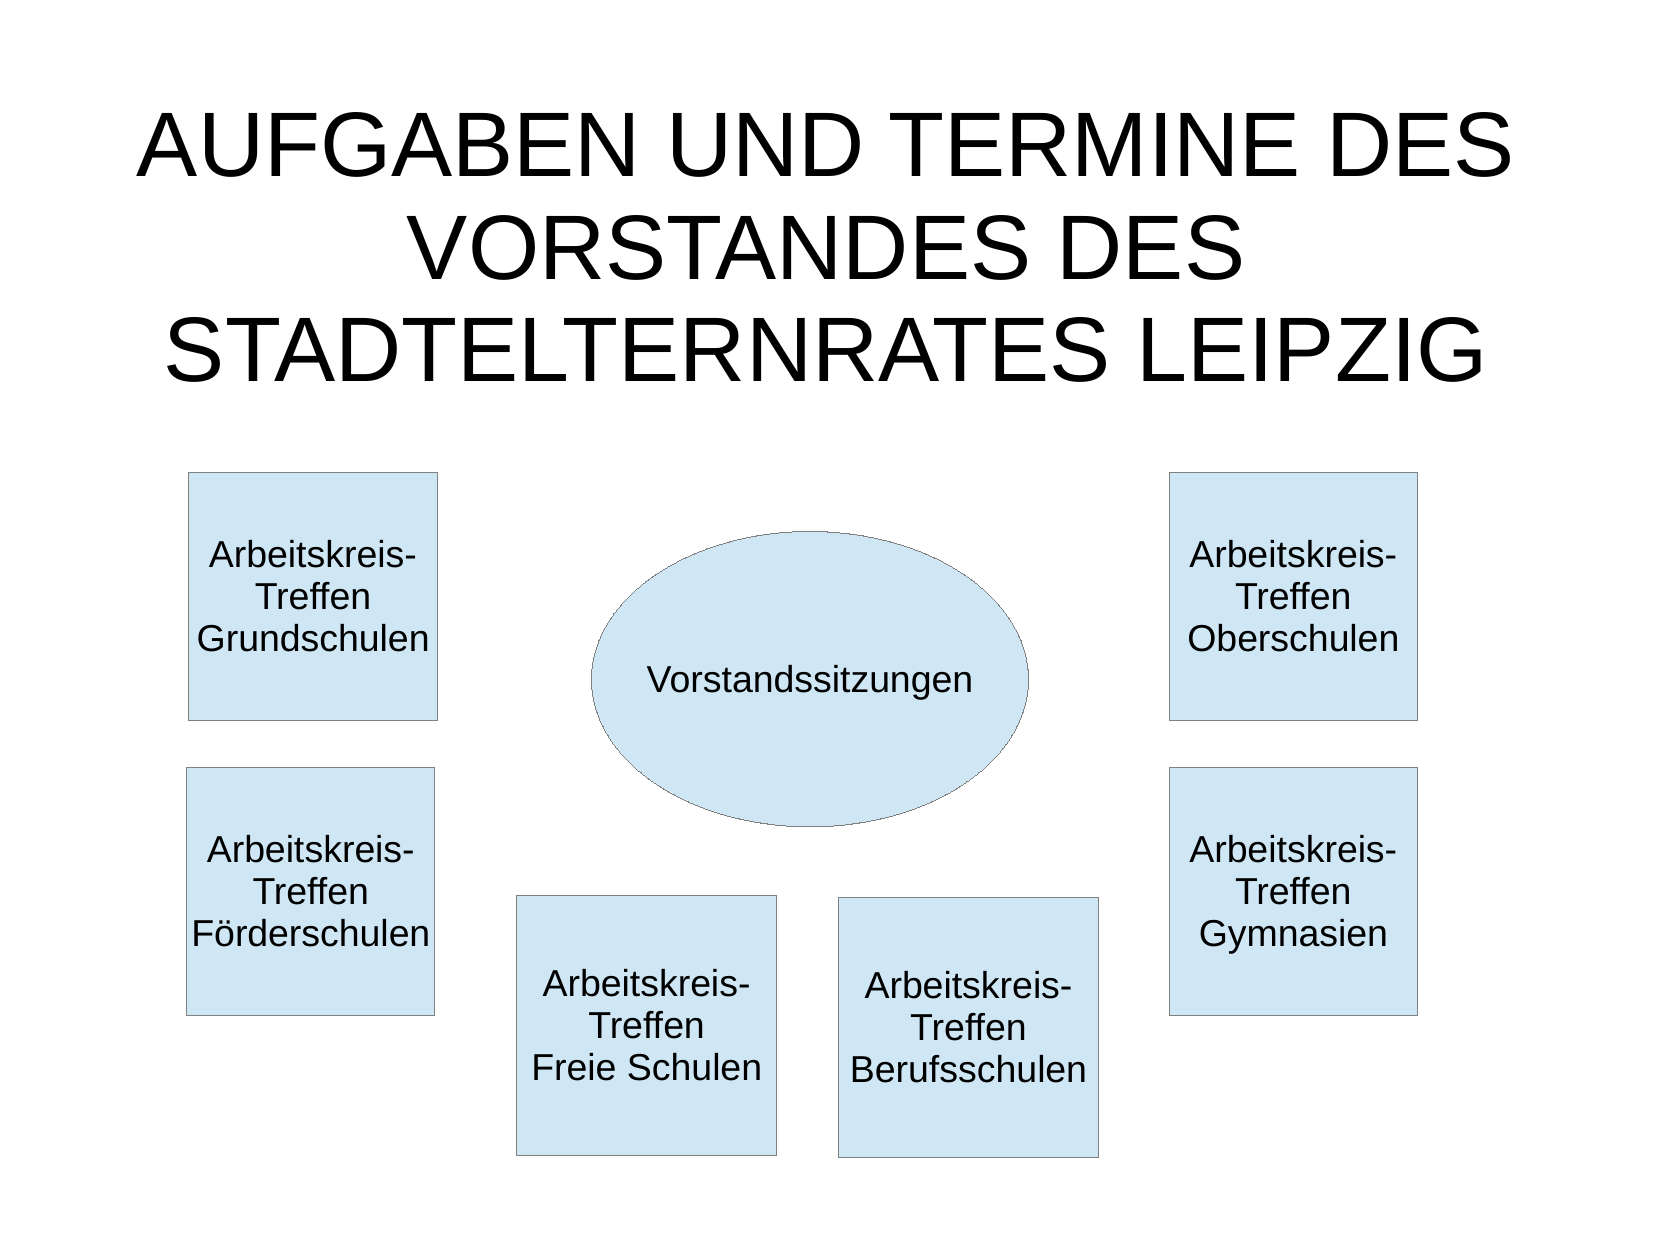

# AUFGABEN UND TERMINE DES VORSTANDES DES STADTELTERNRATES LEIPZIG
Arbeitskreis-
Treffen
Grundschulen
Arbeitskreis-
Treffen
Oberschulen
Vorstandssitzungen
Arbeitskreis-
Treffen
Förderschulen
Arbeitskreis-
Treffen
Gymnasien
Arbeitskreis-
Treffen
Freie Schulen
Arbeitskreis-
Treffen
Berufsschulen